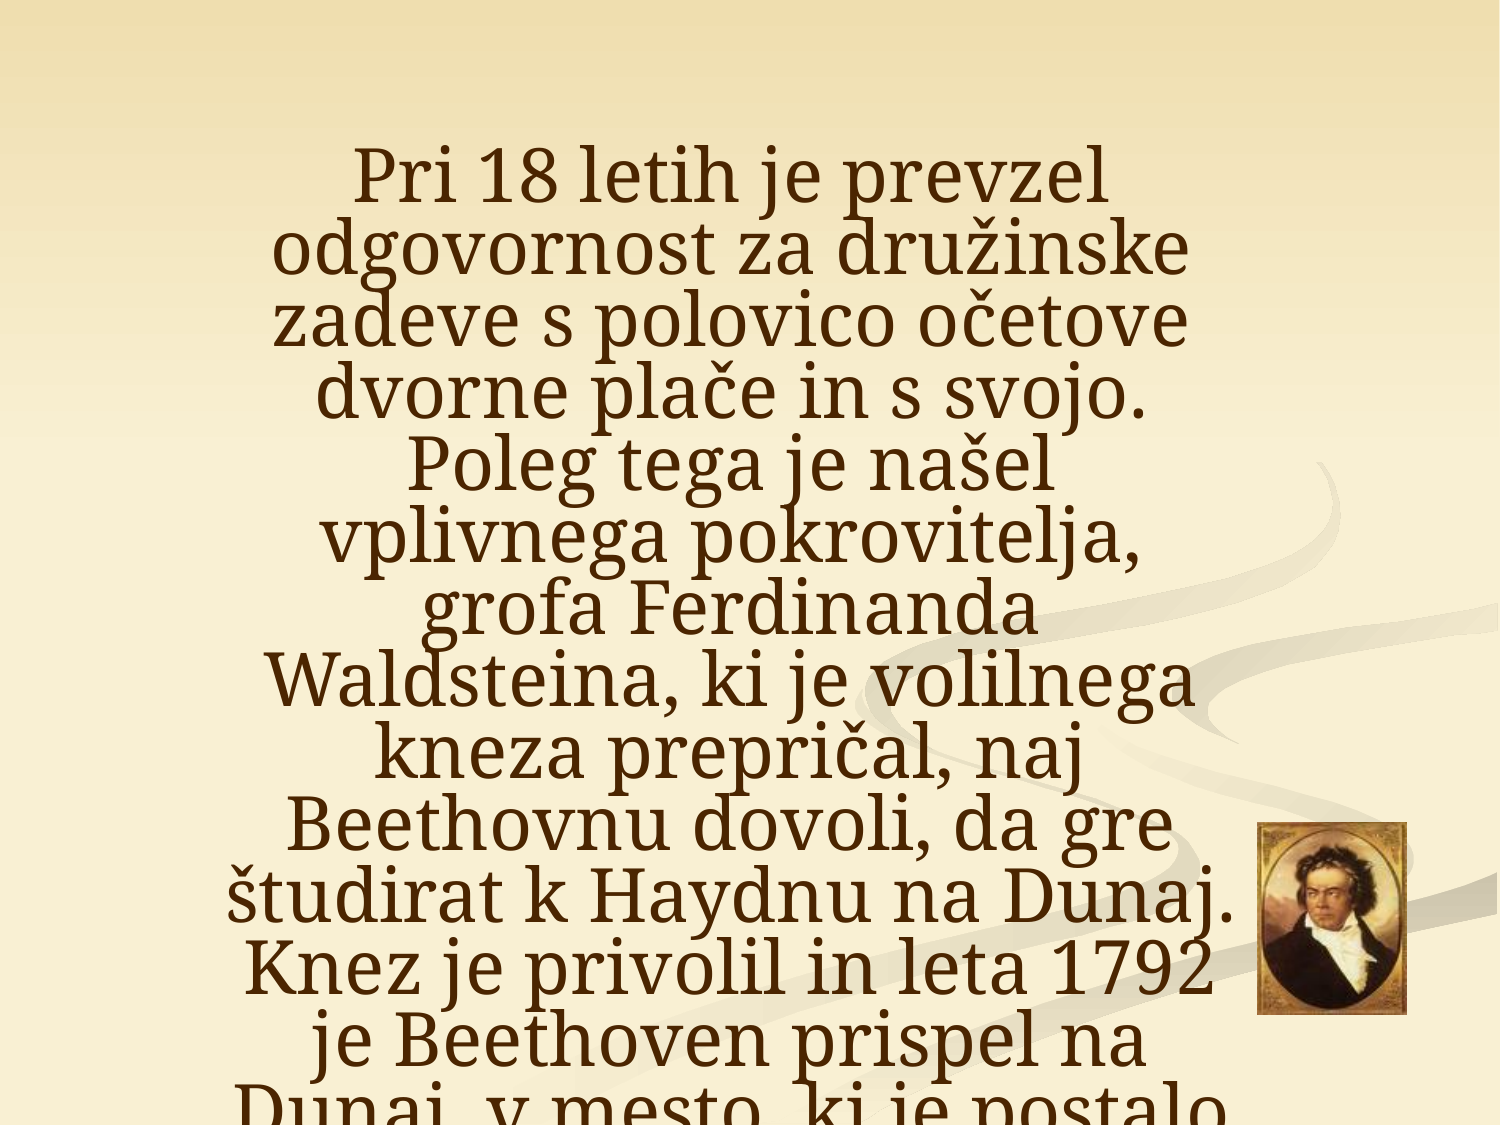

# Pri 18 letih je prevzel odgovornost za družinske zadeve s polovico očetove dvorne plače in s svojo. Poleg tega je našel vplivnega pokrovitelja, grofa Ferdinanda Waldsteina, ki je volilnega kneza prepričal, naj Beethovnu dovoli, da gre študirat k Haydnu na Dunaj. Knez je privolil in leta 1792 je Beethoven prispel na Dunaj, v mesto, ki je postalo njegov dom.